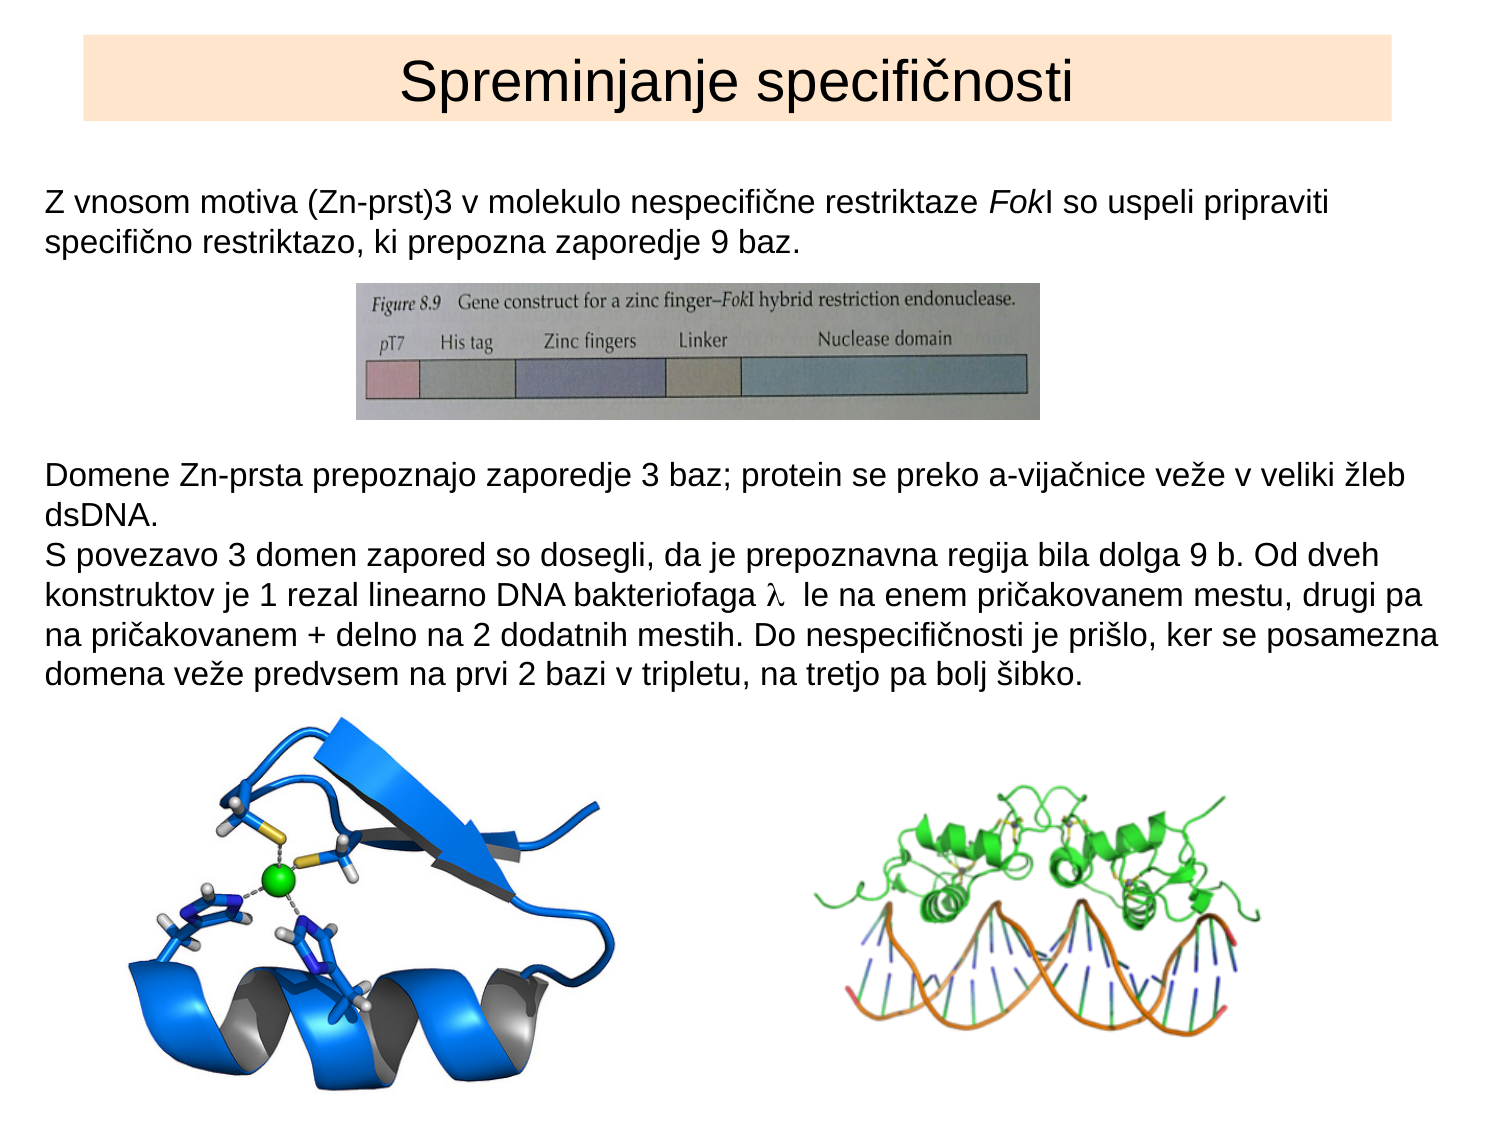

# Spreminjanje specifičnosti
Z vnosom motiva (Zn-prst)3 v molekulo nespecifične restriktaze FokI so uspeli pripraviti specifično restriktazo, ki prepozna zaporedje 9 baz.
Domene Zn-prsta prepoznajo zaporedje 3 baz; protein se preko a-vijačnice veže v veliki žleb dsDNA.
S povezavo 3 domen zapored so dosegli, da je prepoznavna regija bila dolga 9 b. Od dveh konstruktov je 1 rezal linearno DNA bakteriofaga  le na enem pričakovanem mestu, drugi pa na pričakovanem + delno na 2 dodatnih mestih. Do nespecifičnosti je prišlo, ker se posamezna domena veže predvsem na prvi 2 bazi v tripletu, na tretjo pa bolj šibko.